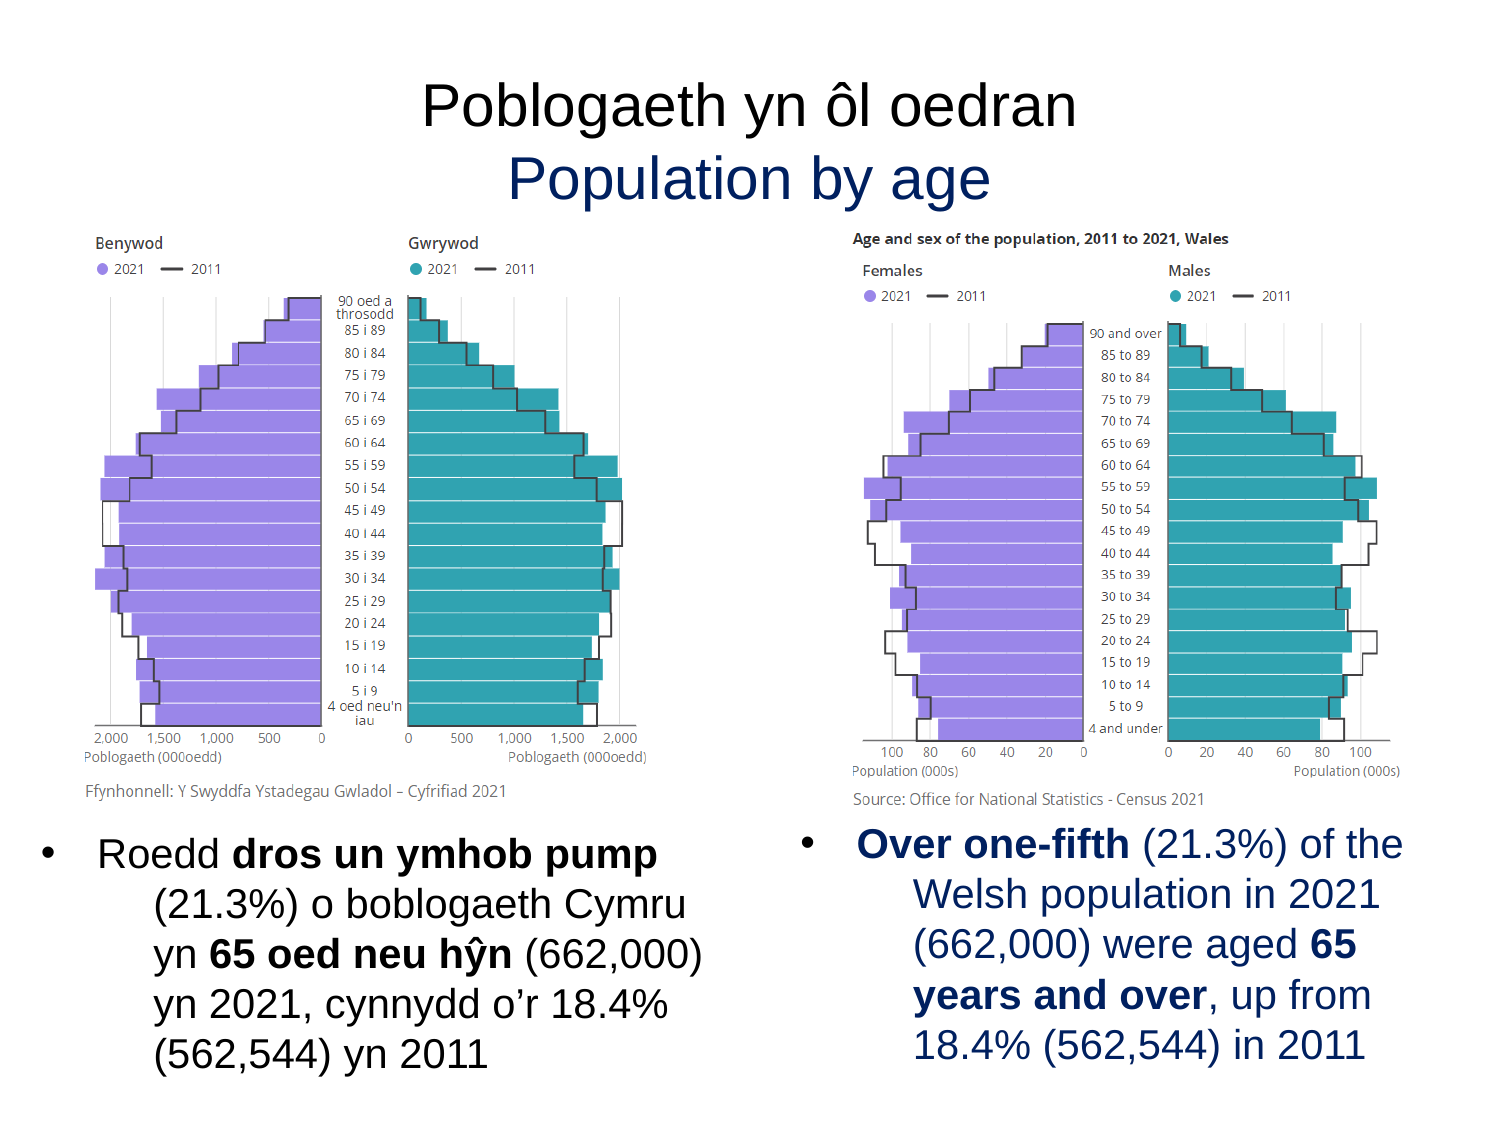

Poblogaeth yn ôl oedran
Population by age
Over one-fifth (21.3%) of the Welsh population in 2021 (662,000) were aged 65 years and over, up from 18.4% (562,544) in 2011
# Roedd dros un ymhob pump (21.3%) o boblogaeth Cymru yn 65 oed neu hŷn (662,000) yn 2021, cynnydd o’r 18.4% (562,544) yn 2011